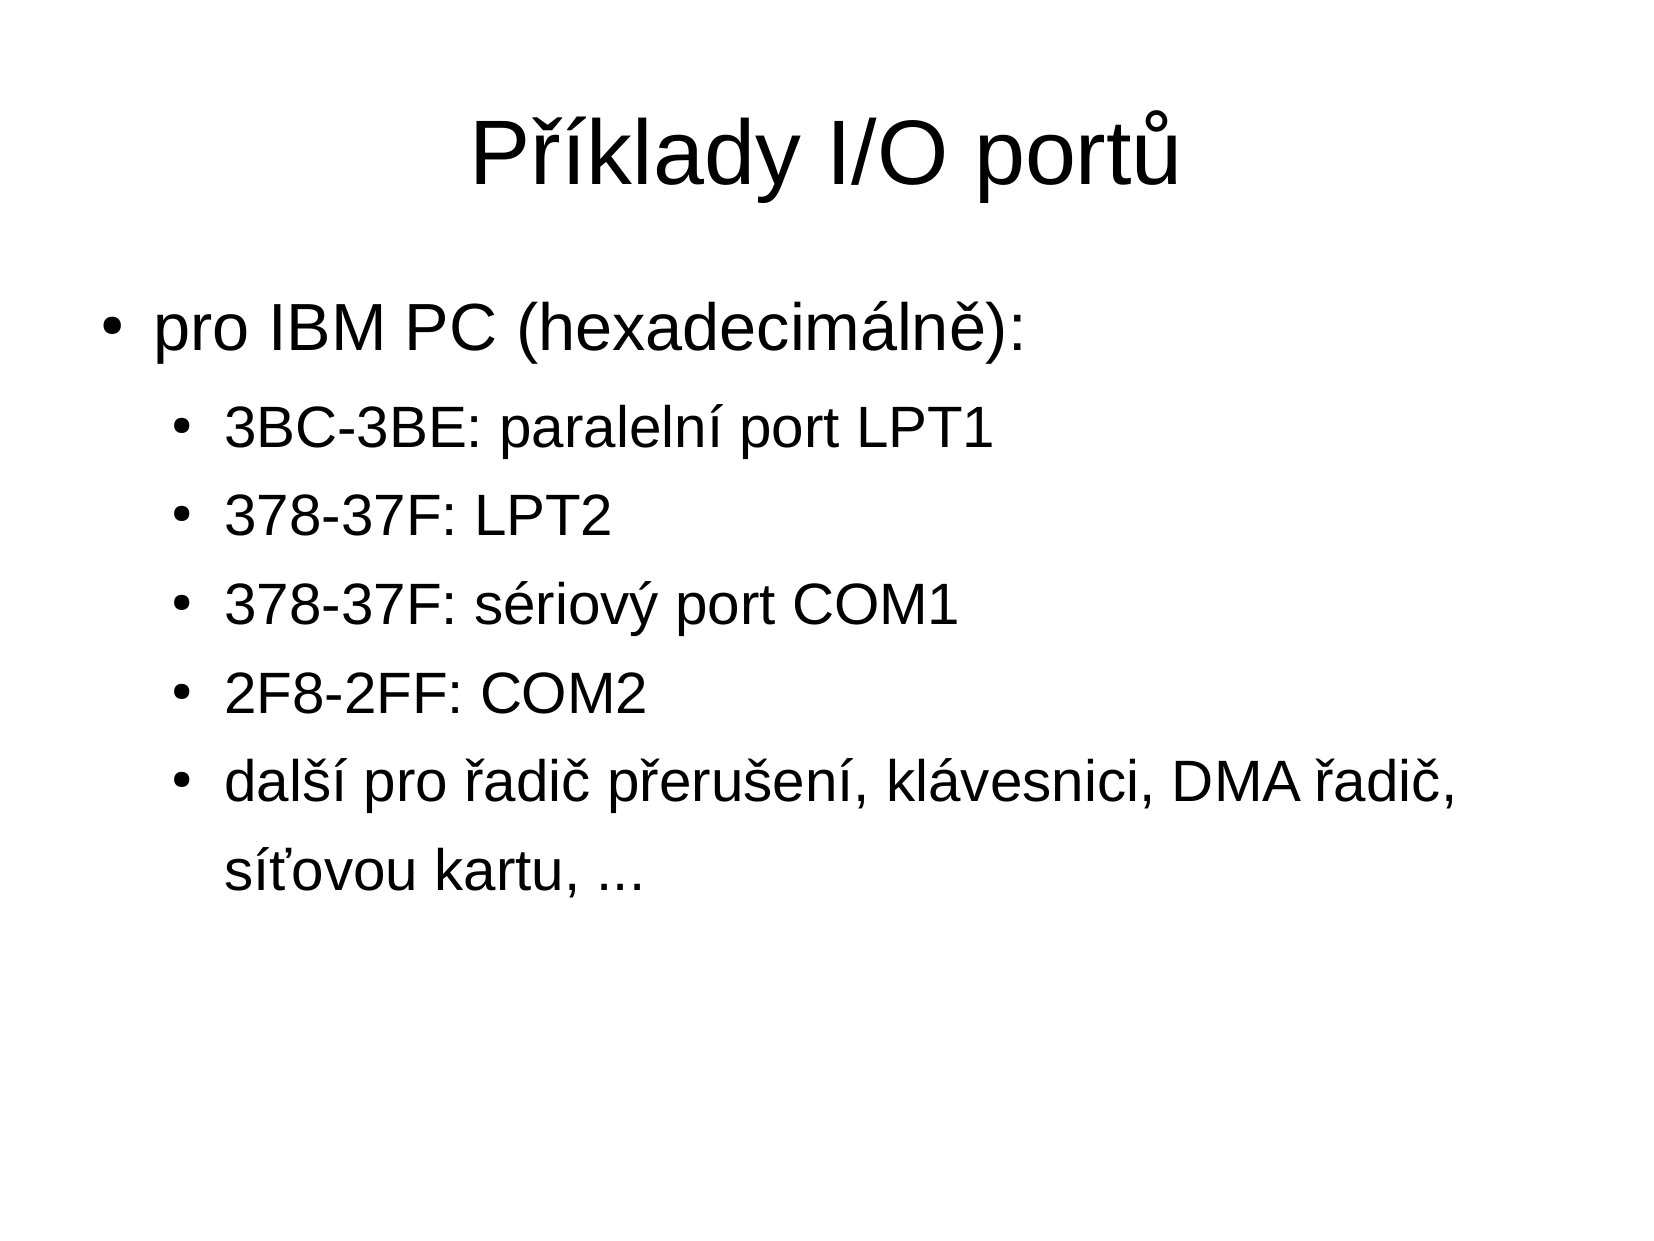

# Příklady I/O portů
pro IBM PC (hexadecimálně):
3BC-3BE: paralelní port LPT1
378-37F: LPT2
378-37F: sériový port COM1
2F8-2FF: COM2
další pro řadič přerušení, klávesnici, DMA řadič,
síťovou kartu, ...